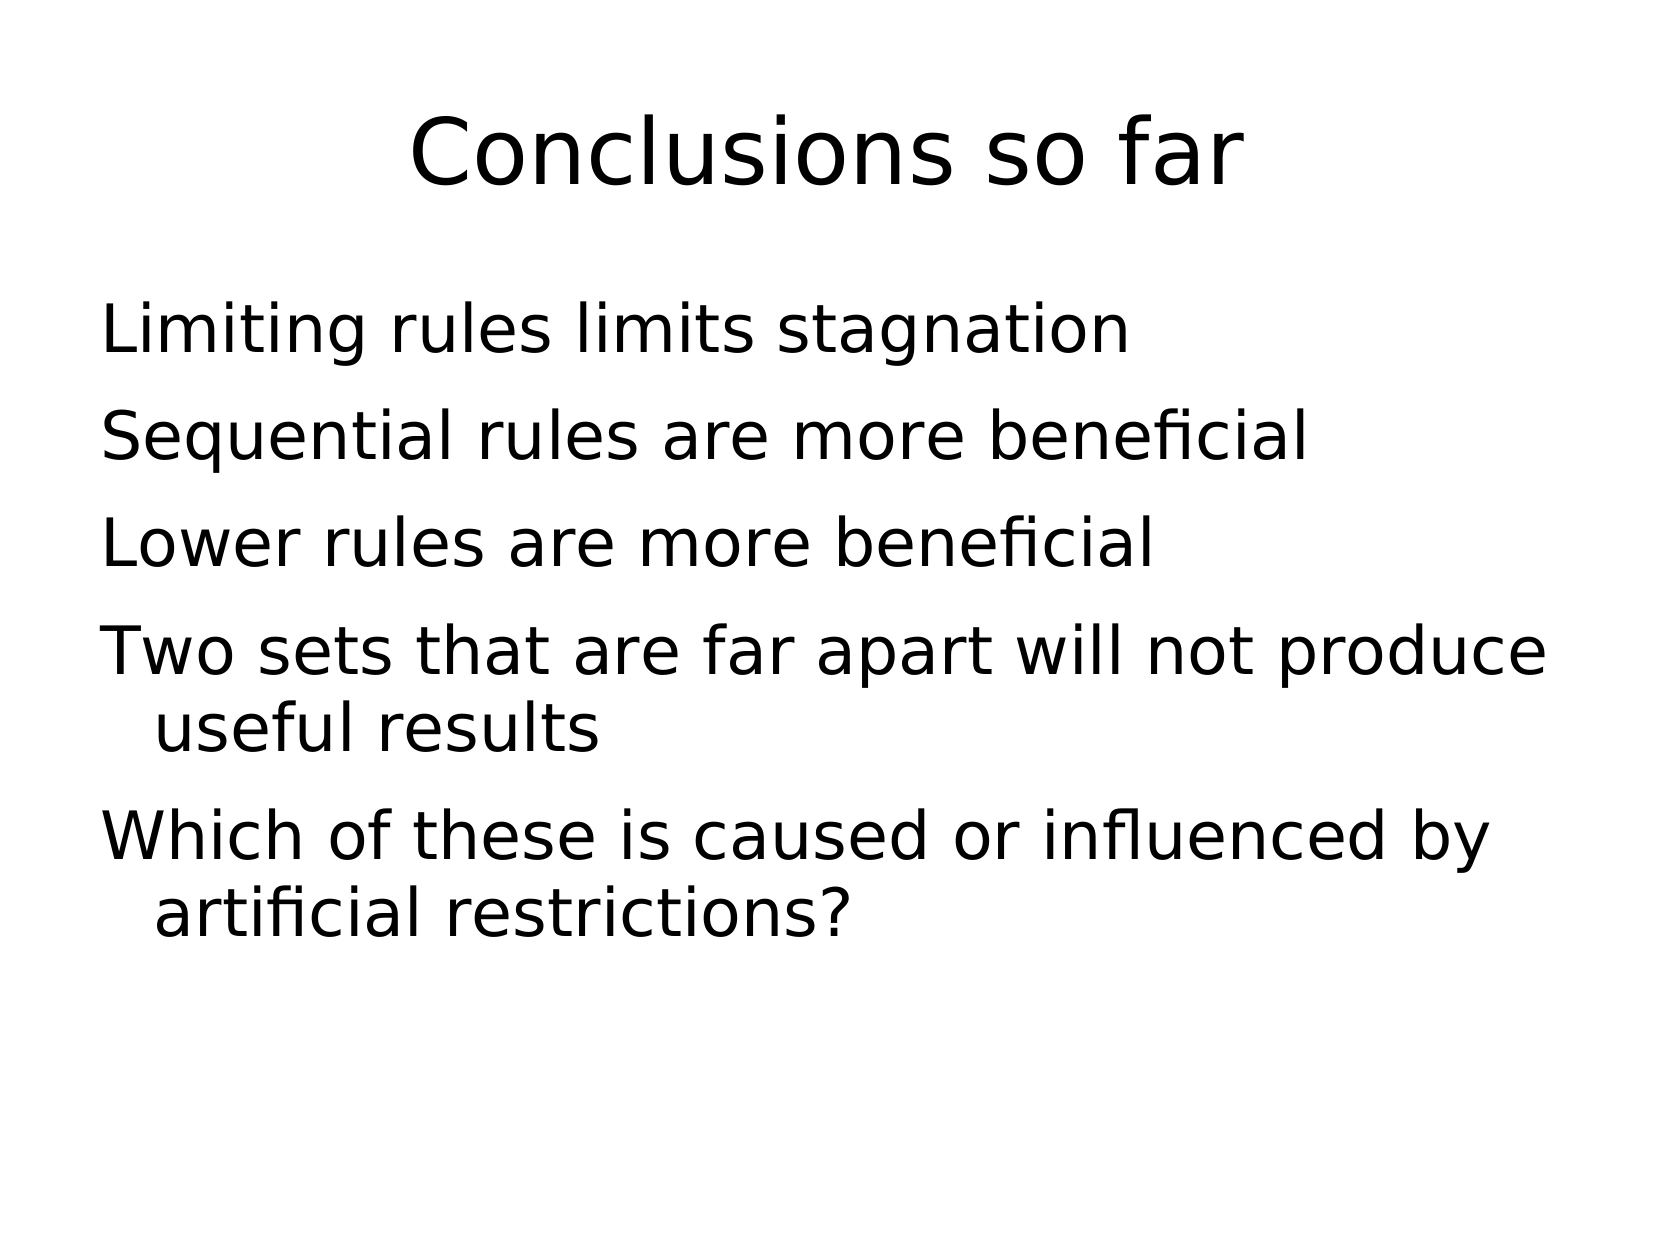

# Conclusions so far
Limiting rules limits stagnation
Sequential rules are more beneficial
Lower rules are more beneficial
Two sets that are far apart will not produce useful results
Which of these is caused or influenced by artificial restrictions?